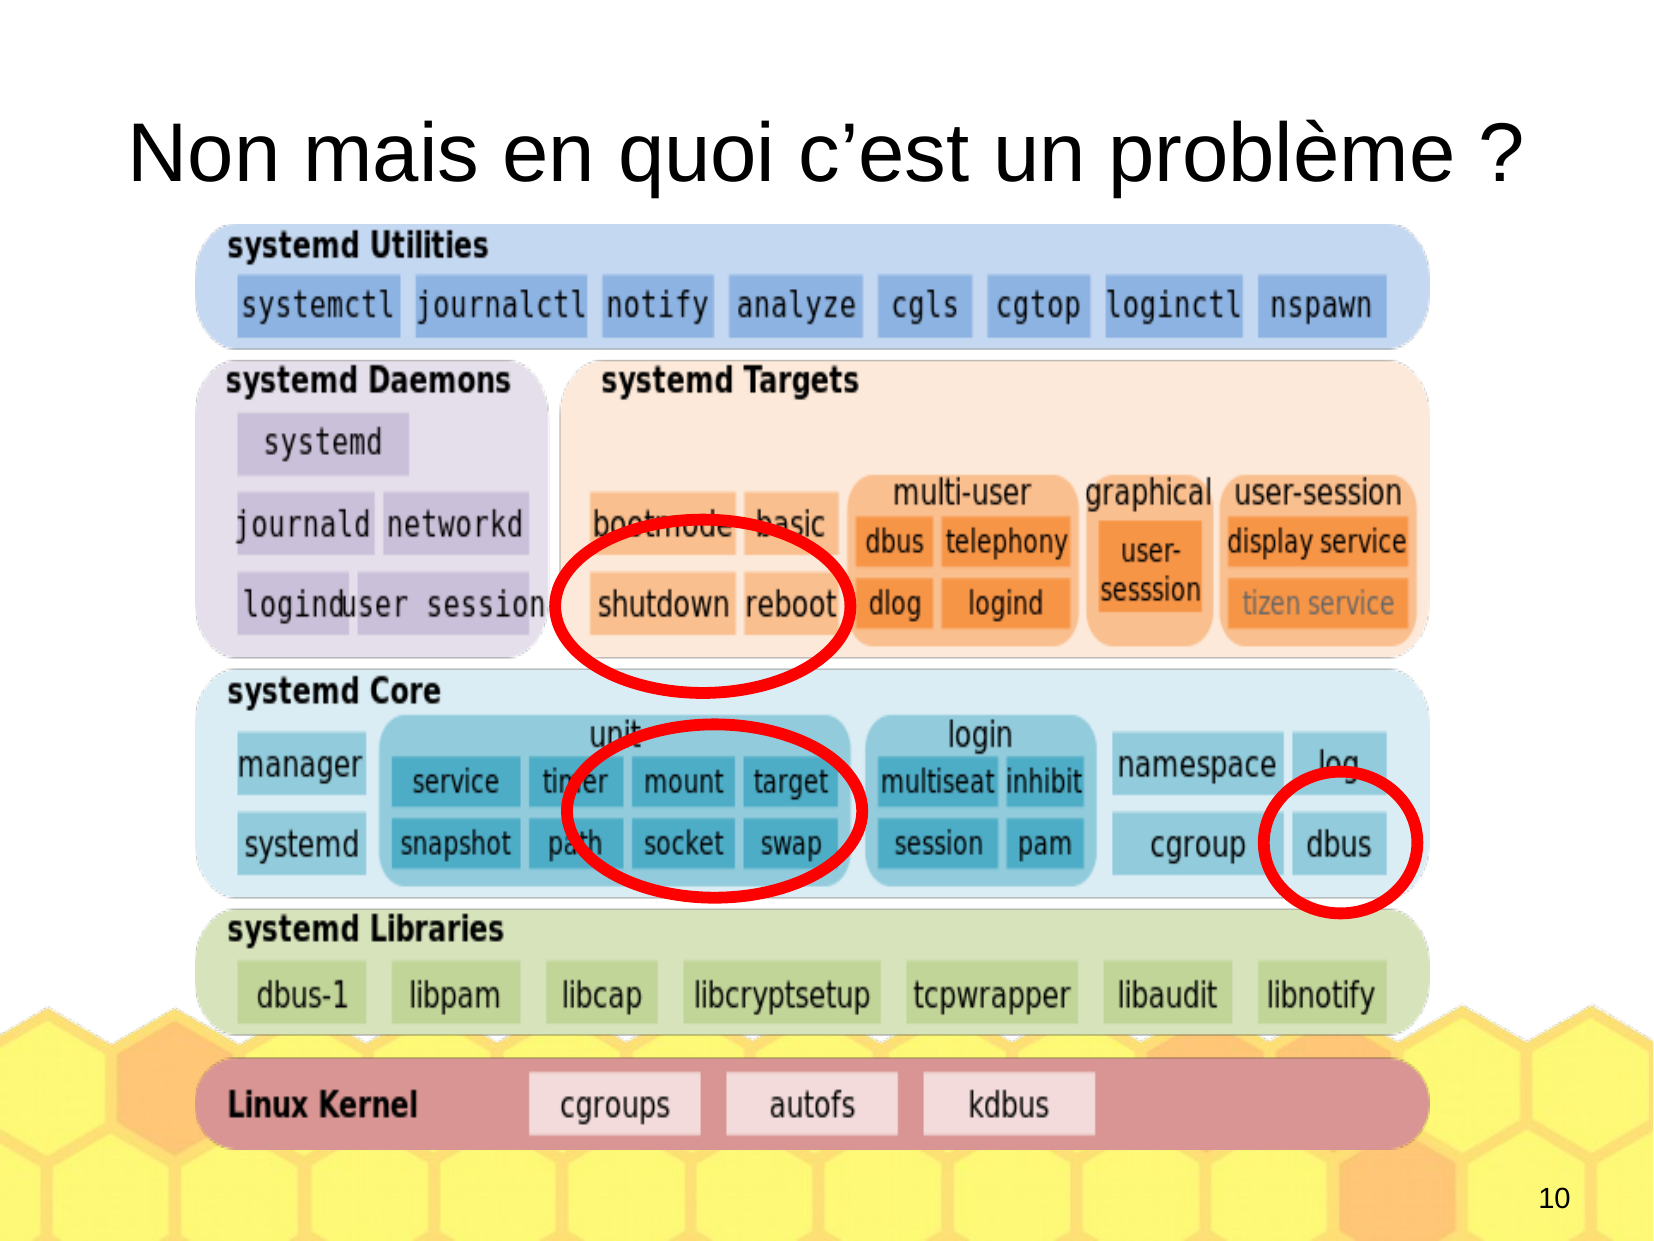

# Non mais en quoi c’est un problème ?
10